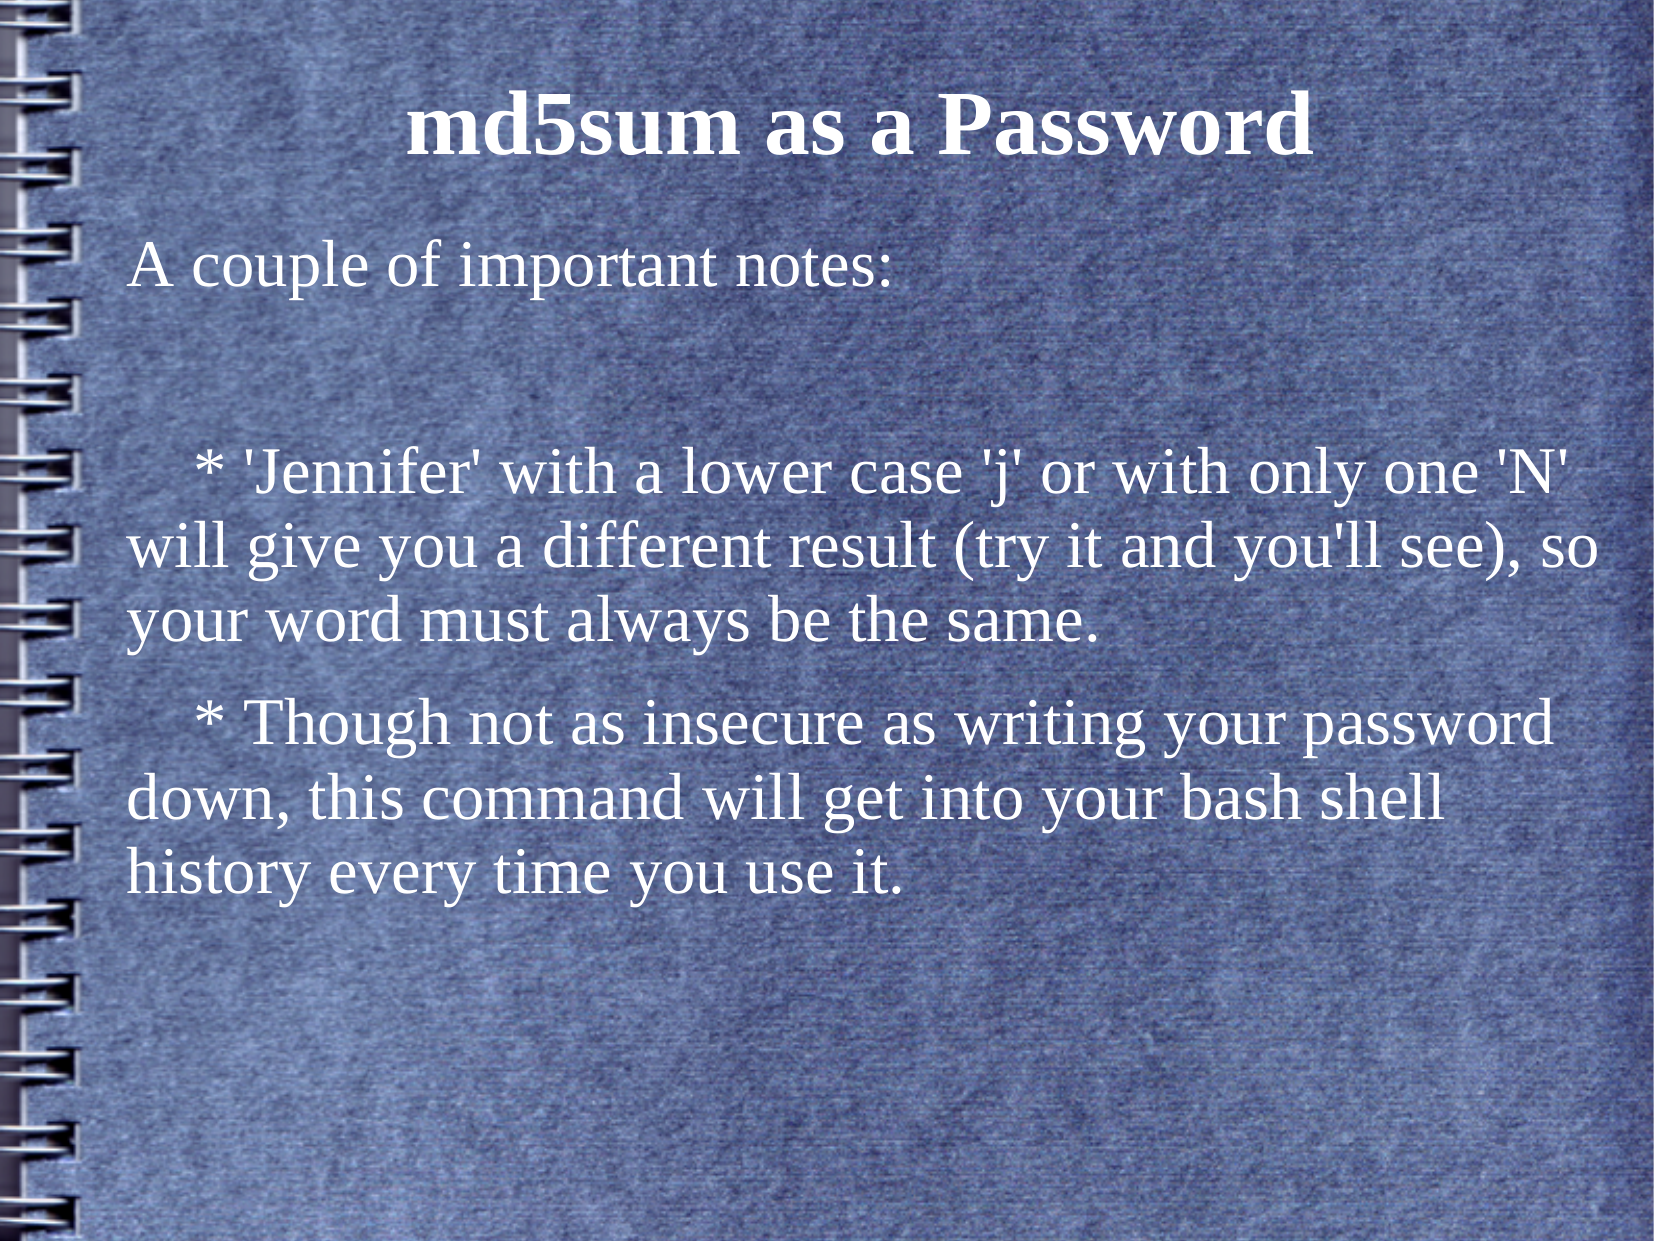

# md5sum as a Password
A couple of important notes:
 * 'Jennifer' with a lower case 'j' or with only one 'N' will give you a different result (try it and you'll see), so your word must always be the same.
 * Though not as insecure as writing your password down, this command will get into your bash shell history every time you use it.